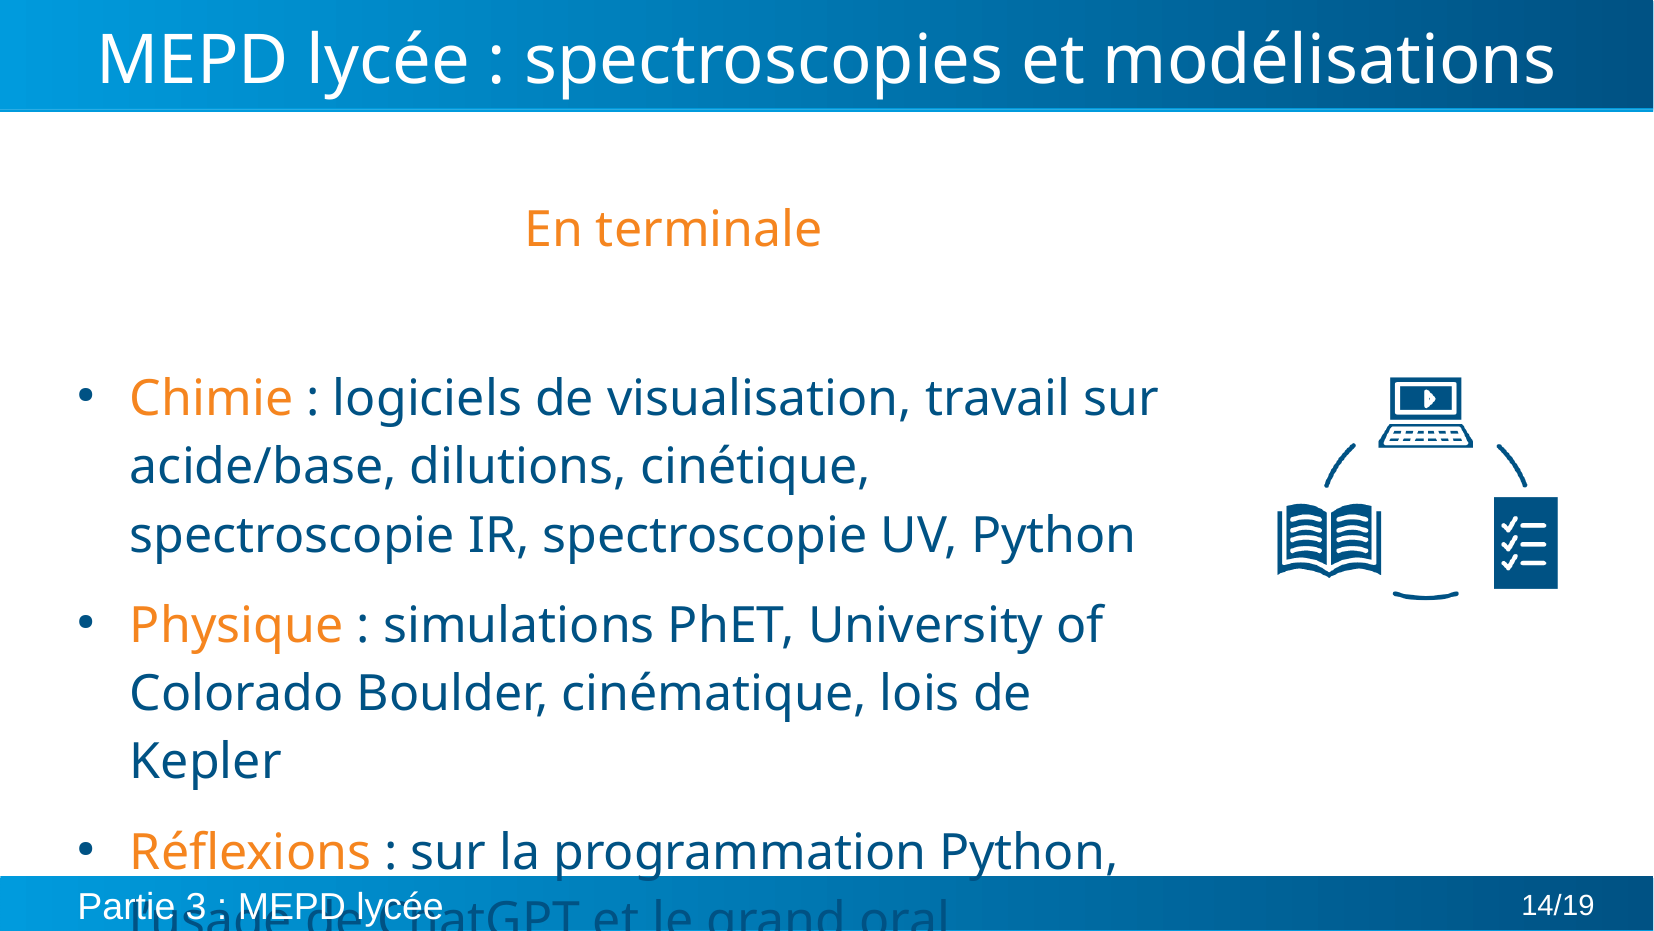

# MEPD lycée : spectroscopies et modélisations
En terminale
Chimie : logiciels de visualisation, travail sur acide/base, dilutions, cinétique, spectroscopie IR, spectroscopie UV, Python
Physique : simulations PhET, University of Colorado Boulder, cinématique, lois de Kepler
Réflexions : sur la programmation Python, l’usage de ChatGPT et le grand oral
Partie 3 : MEPD lycée
14